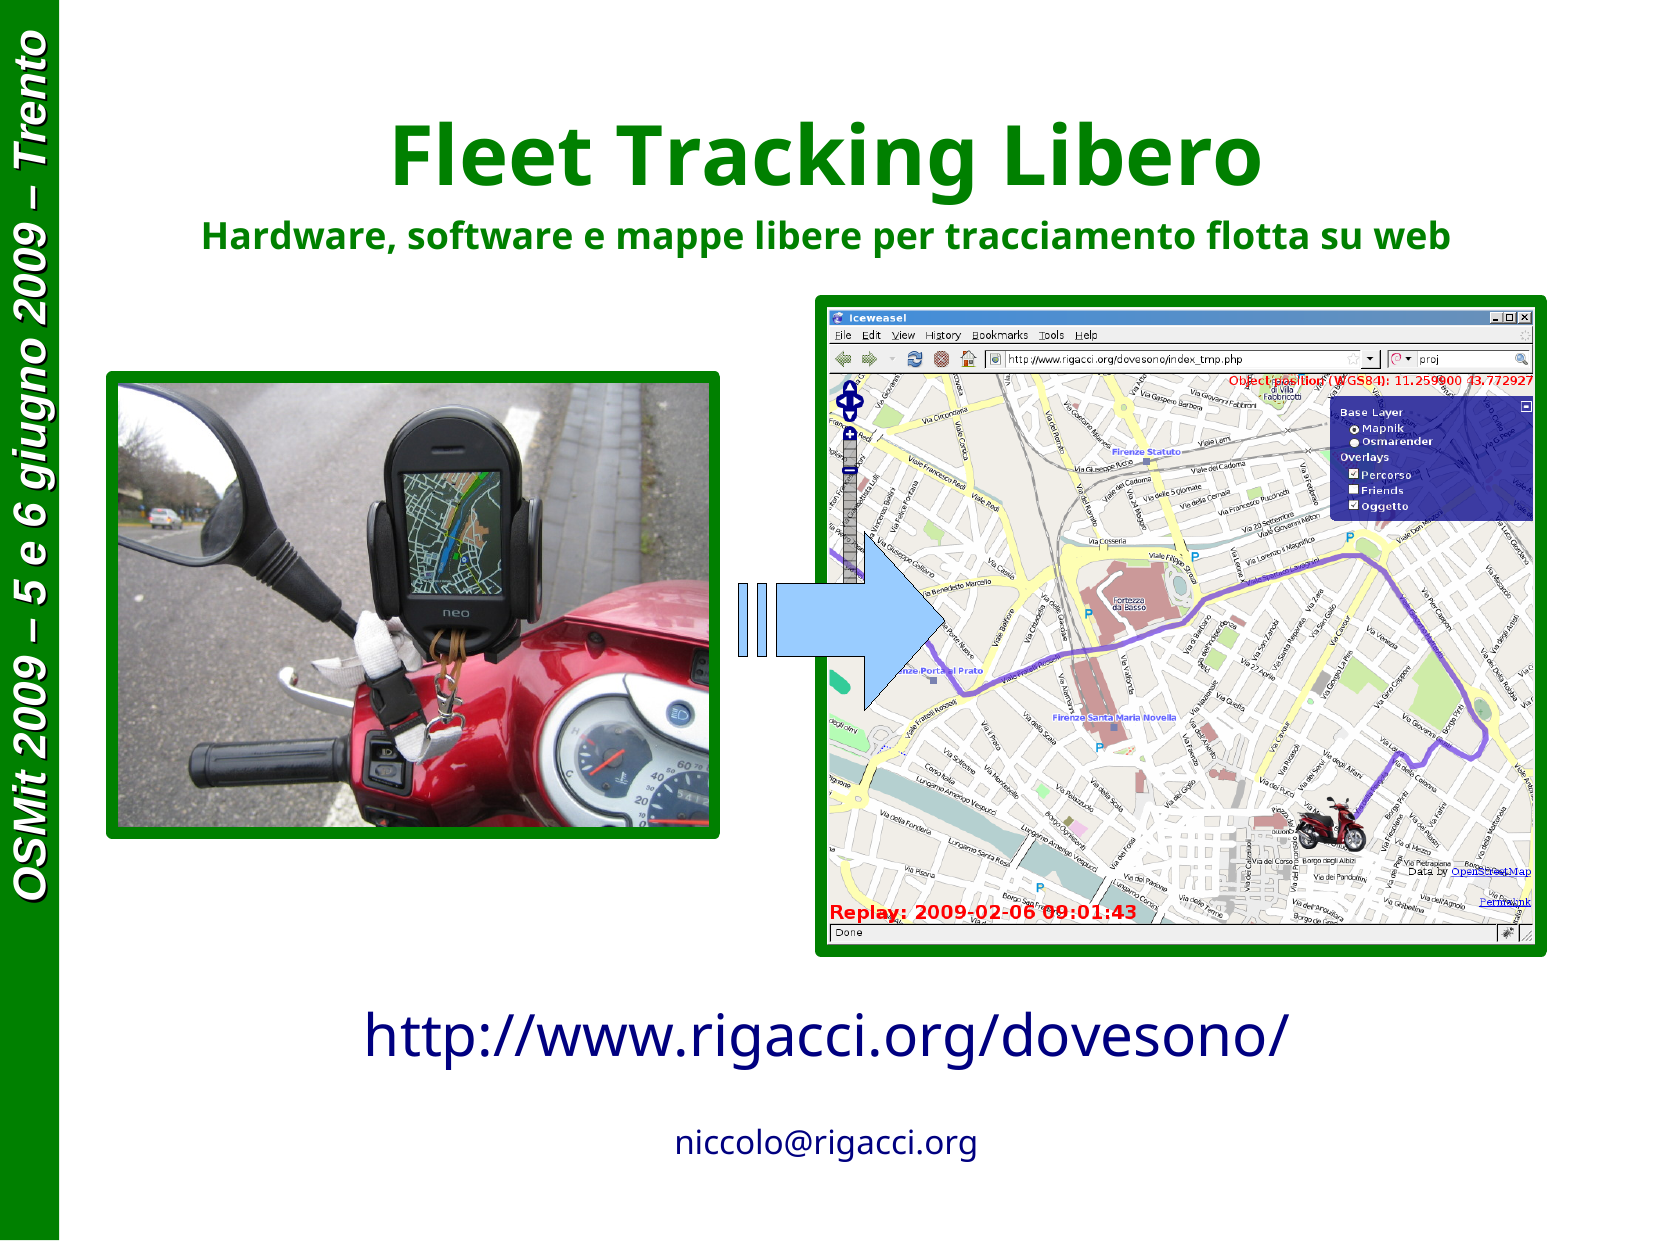

Fleet Tracking Libero
Hardware, software e mappe libere per tracciamento flotta su web
http://www.rigacci.org/dovesono/
niccolo@rigacci.org